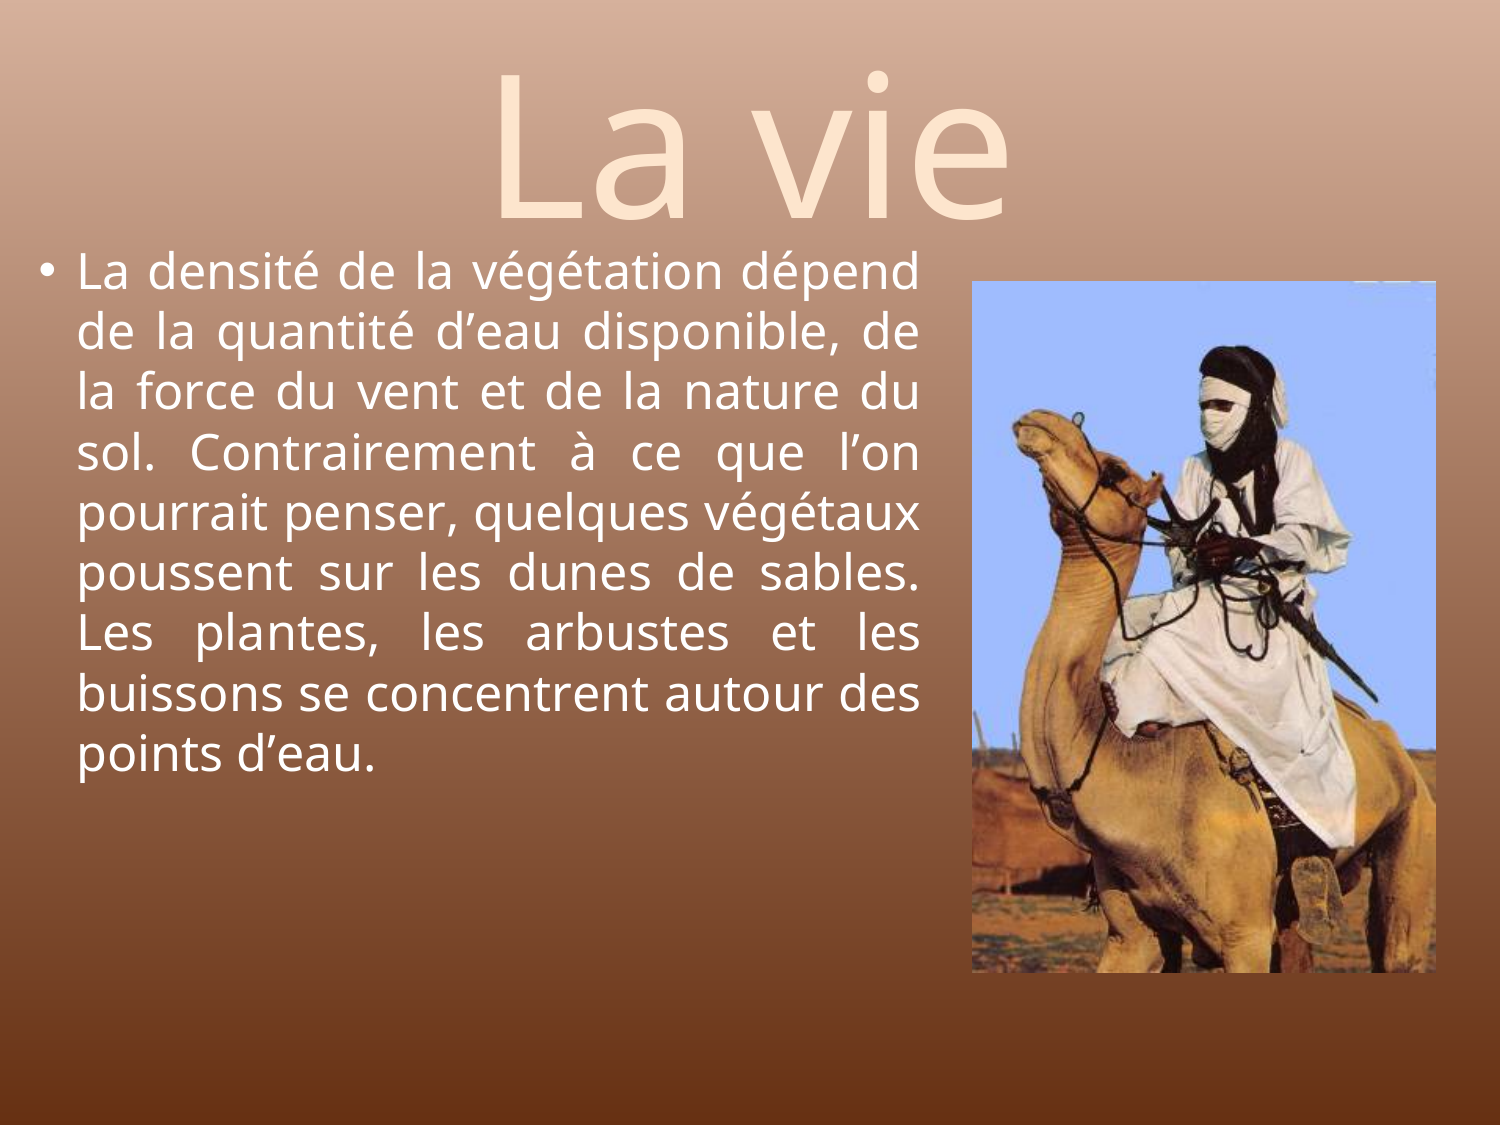

# La vie
La densité de la végétation dépend de la quantité d’eau disponible, de la force du vent et de la nature du sol. Contrairement à ce que l’on pourrait penser, quelques végétaux poussent sur les dunes de sables. Les plantes, les arbustes et les buissons se concentrent autour des points d’eau.